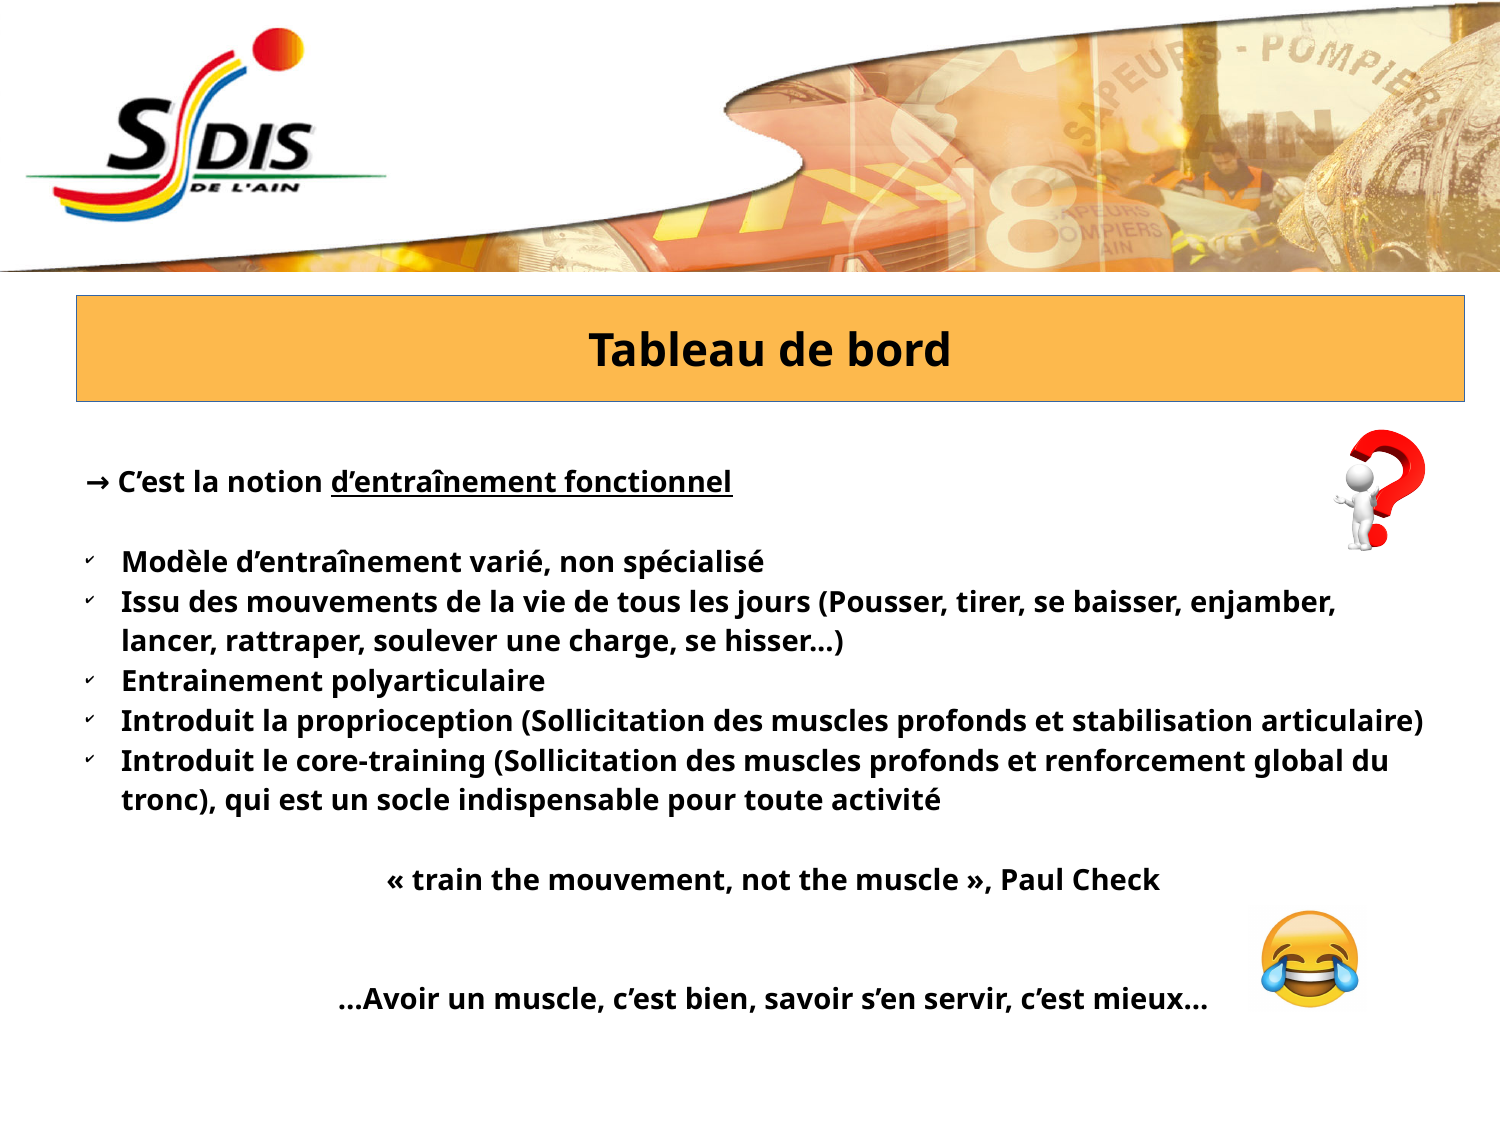

Tableau de bord
→ C’est la notion d’entraînement fonctionnel
Modèle d’entraînement varié, non spécialisé
Issu des mouvements de la vie de tous les jours (Pousser, tirer, se baisser, enjamber, lancer, rattraper, soulever une charge, se hisser...)
Entrainement polyarticulaire
Introduit la proprioception (Sollicitation des muscles profonds et stabilisation articulaire)
Introduit le core-training (Sollicitation des muscles profonds et renforcement global du tronc), qui est un socle indispensable pour toute activité
« train the mouvement, not the muscle », Paul Check
…Avoir un muscle, c’est bien, savoir s’en servir, c’est mieux...